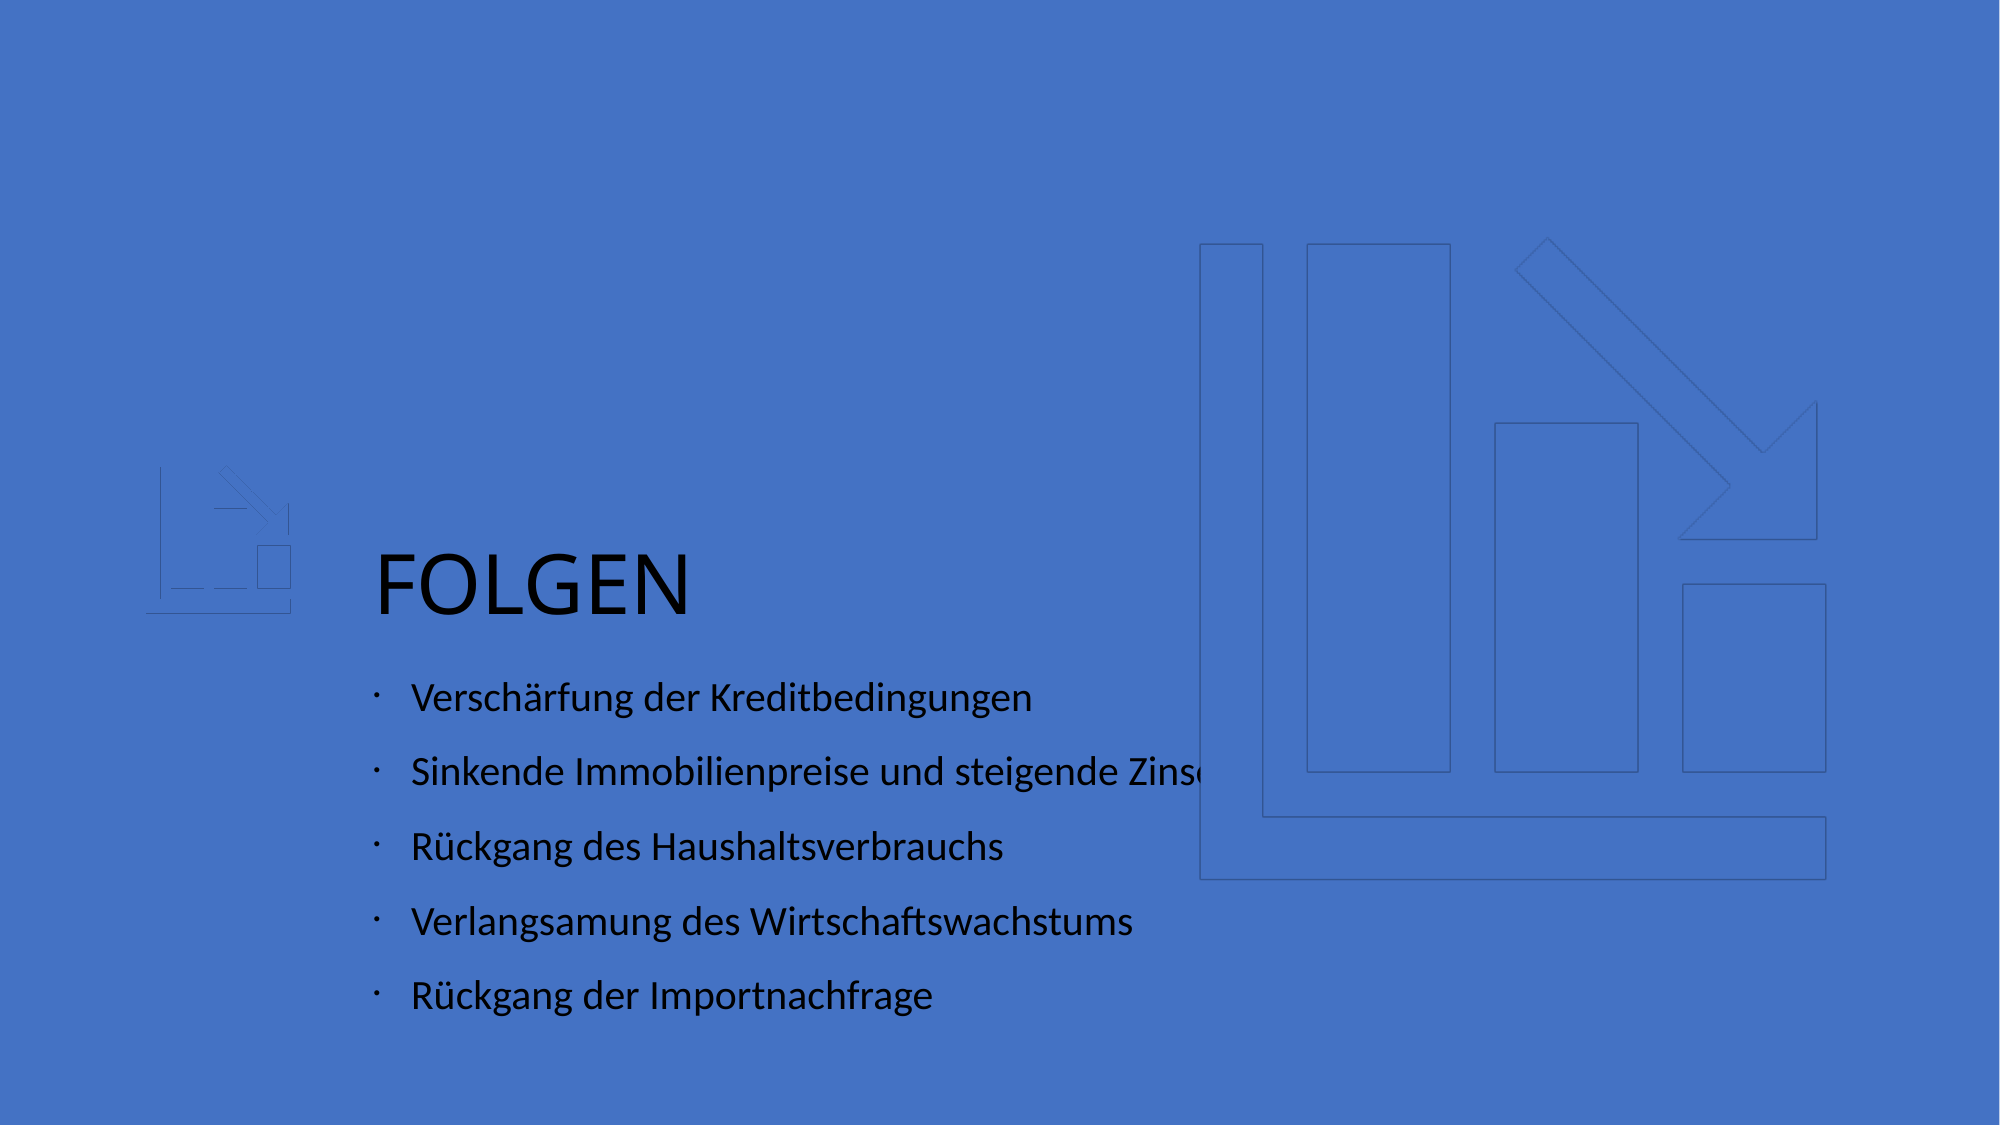

# FOLGEN
Verschärfung der Kreditbedingungen
Sinkende Immobilienpreise und steigende Zinsen
Rückgang des Haushaltsverbrauchs
Verlangsamung des Wirtschaftswachstums
Rückgang der Importnachfrage